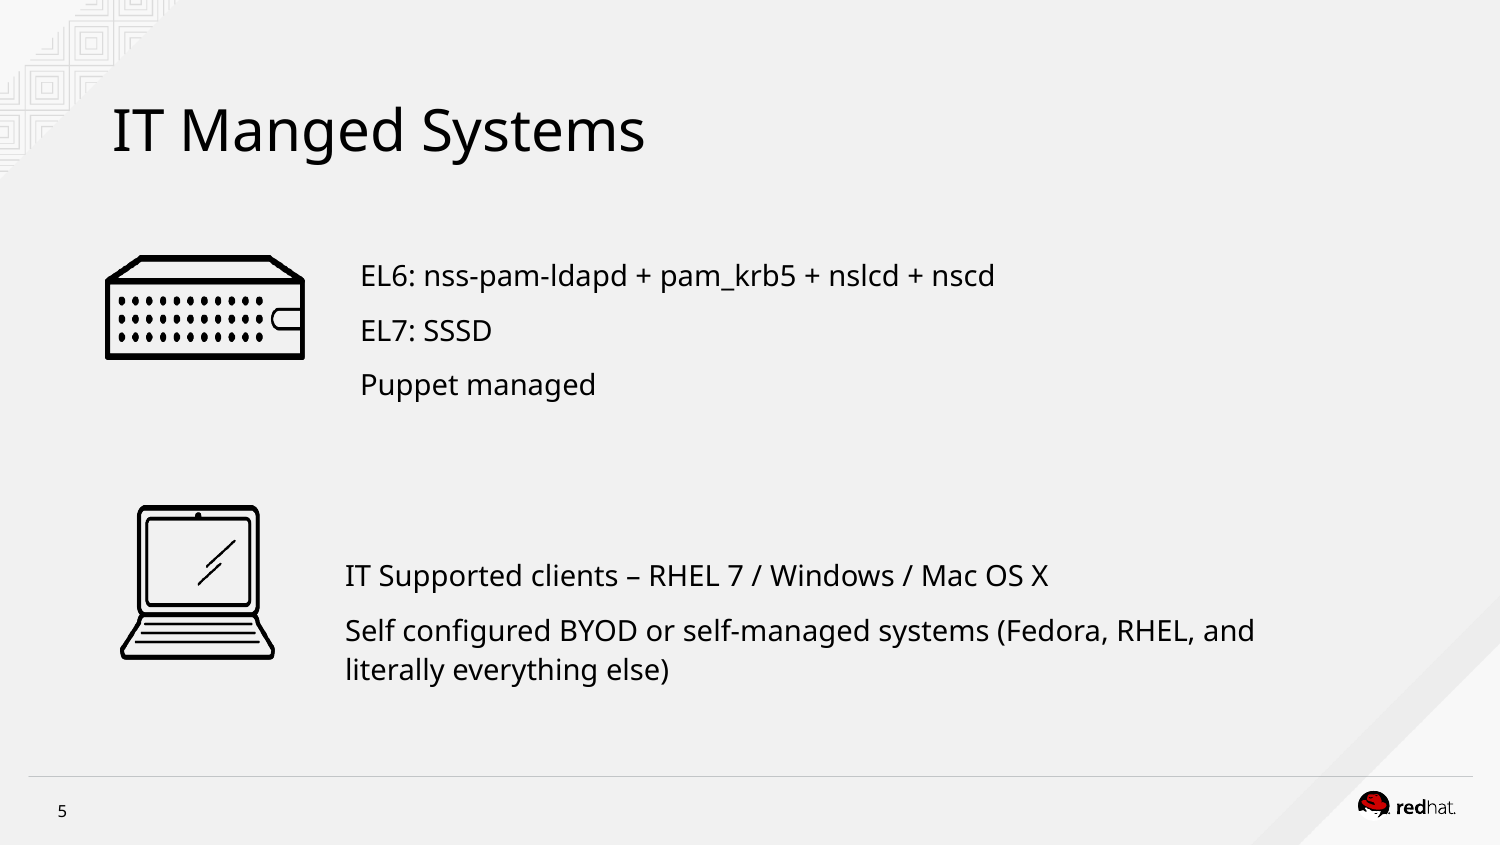

# IT Manged Systems
EL6: nss-pam-ldapd + pam_krb5 + nslcd + nscd
EL7: SSSD
Puppet managed
IT Supported clients – RHEL 7 / Windows / Mac OS X
Self configured BYOD or self-managed systems (Fedora, RHEL, and literally everything else)
5